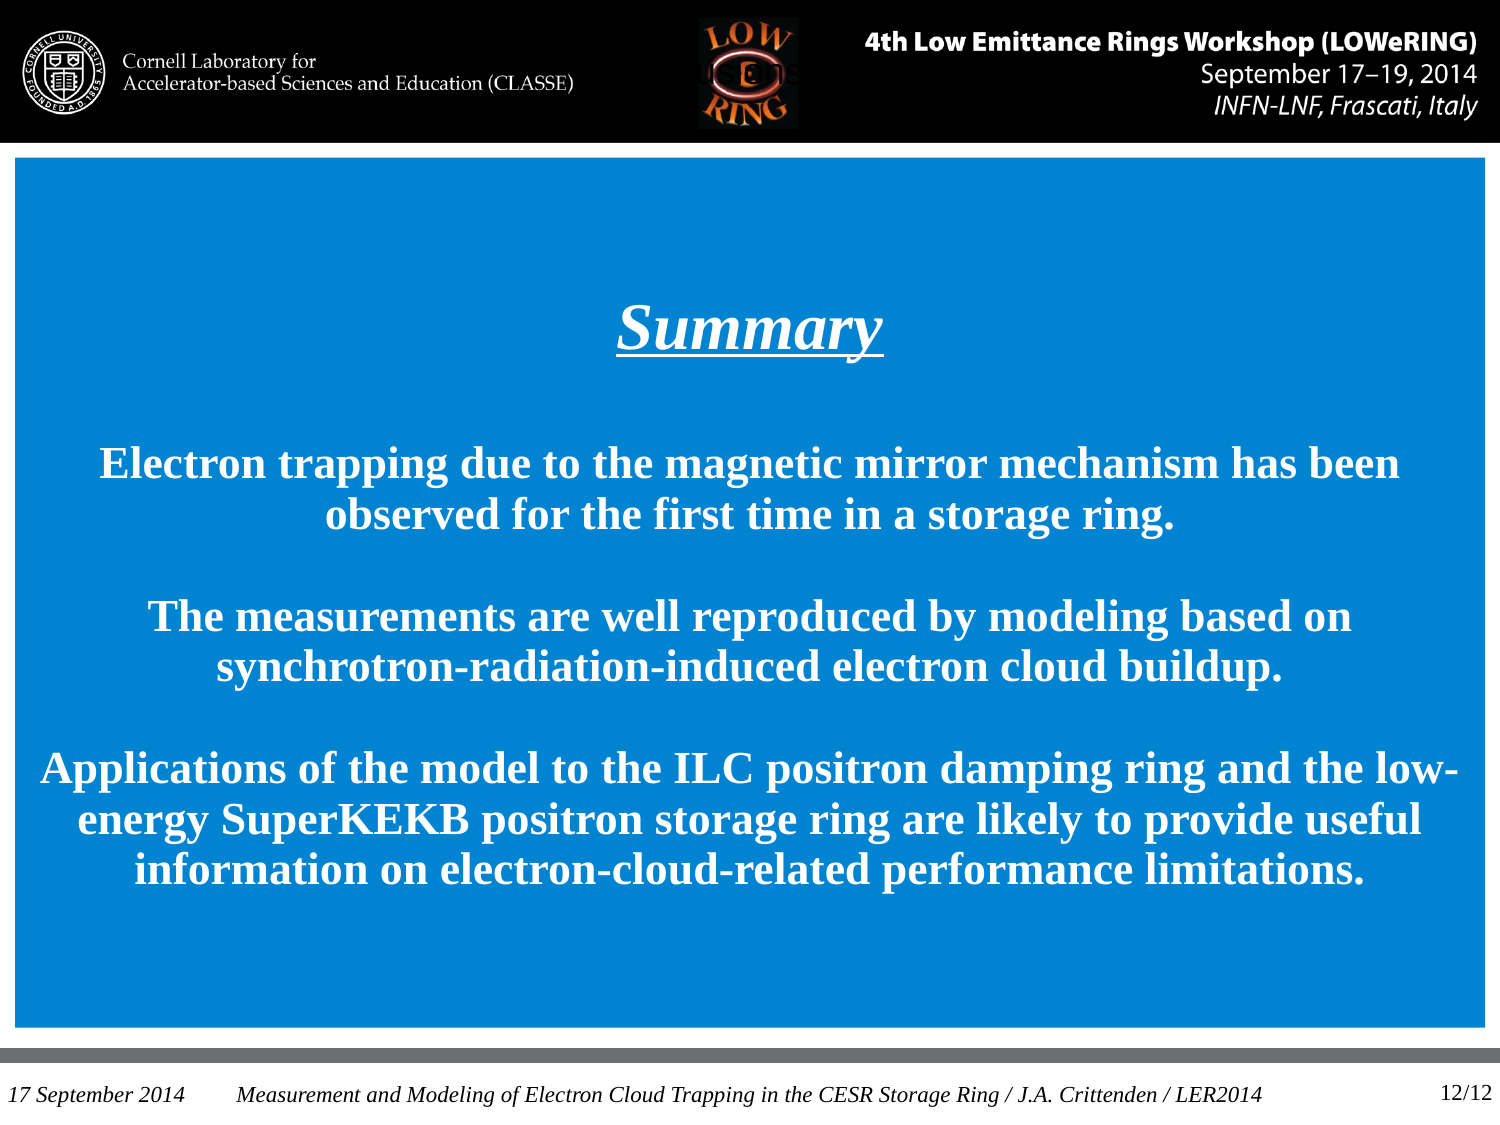

# Conclusions and Next Steps
Summary
Electron trapping due to the magnetic mirror mechanism has been observed for the first time in a storage ring.
The measurements are well reproduced by modeling based on synchrotron-radiation-induced electron cloud buildup.
Applications of the model to the ILC positron damping ring and the low-energy SuperKEKB positron storage ring are likely to provide useful information on electron-cloud-related performance limitations.